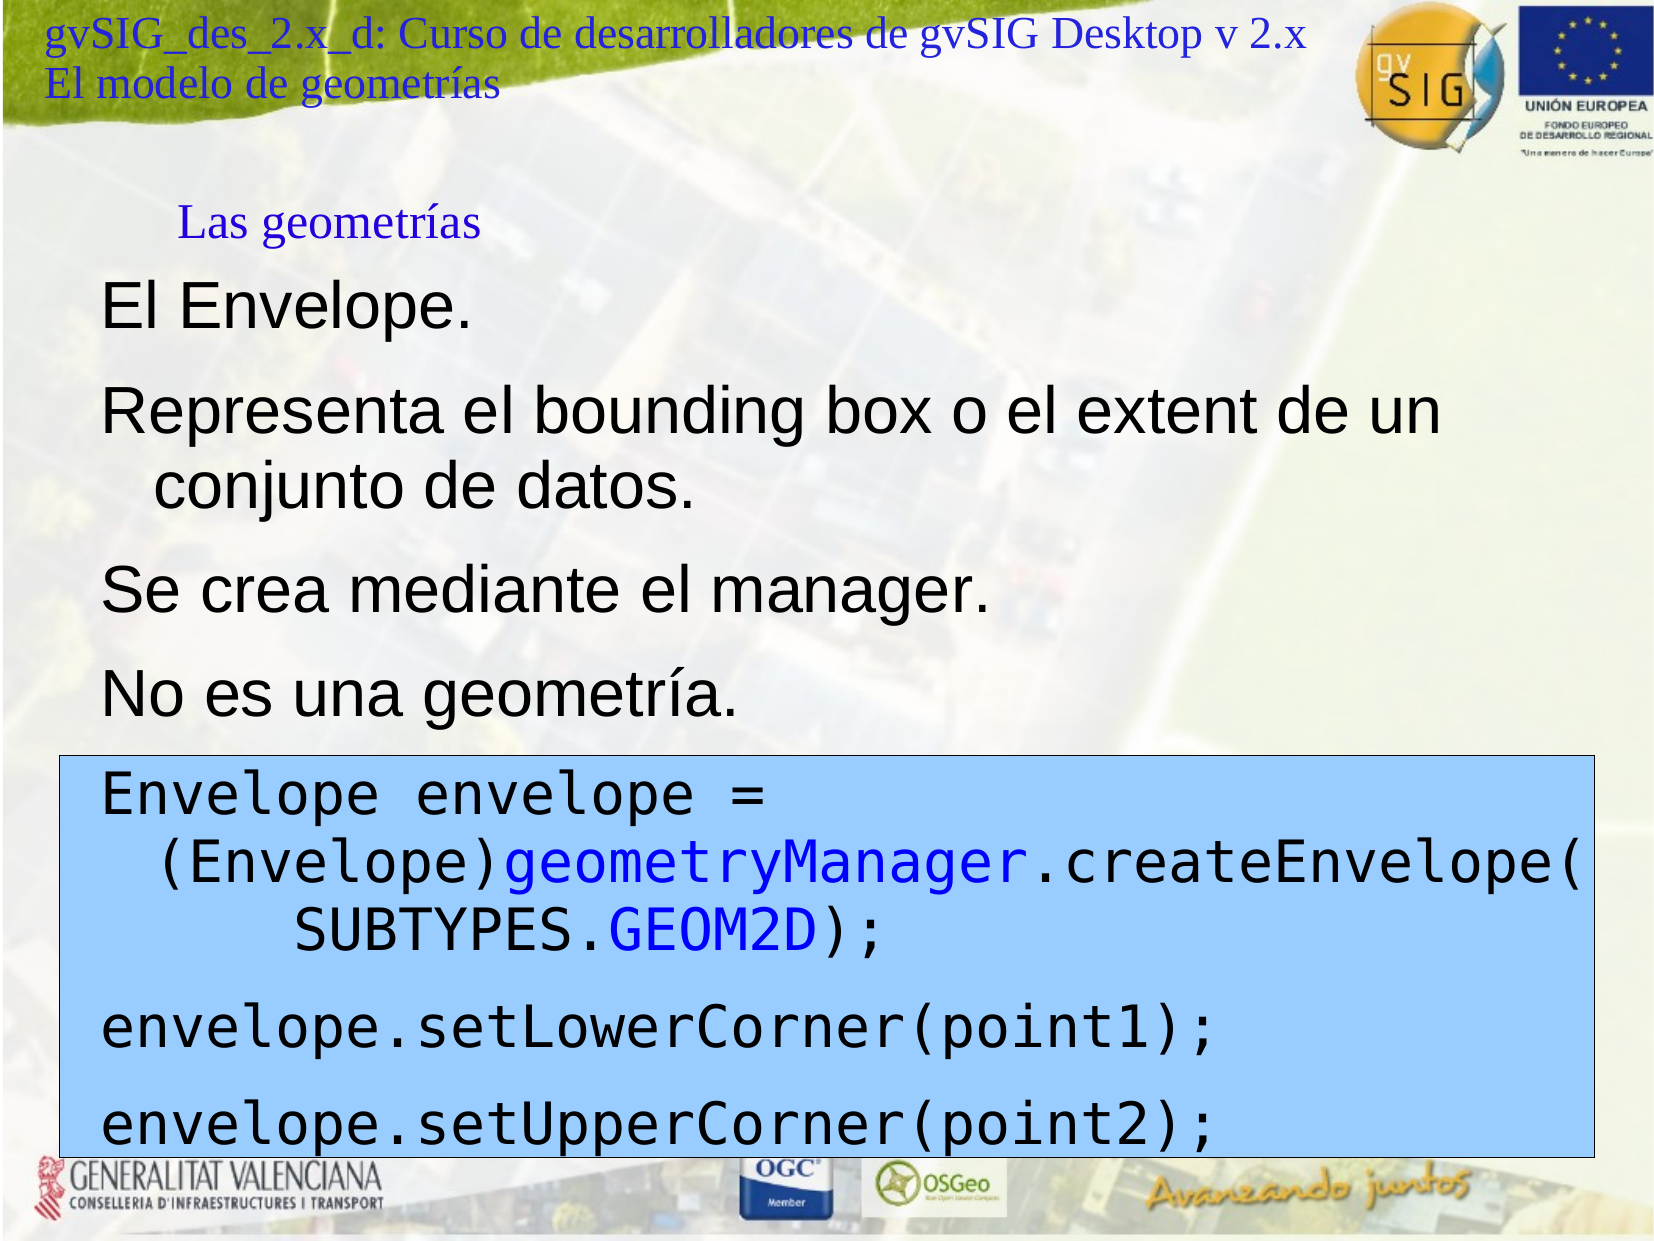

Las geometrías
# El Envelope.
Representa el bounding box o el extent de un conjunto de datos.
Se crea mediante el manager.
No es una geometría.
Envelope envelope = (Envelope)geometryManager.createEnvelope( SUBTYPES.GEOM2D);
envelope.setLowerCorner(point1);
envelope.setUpperCorner(point2);